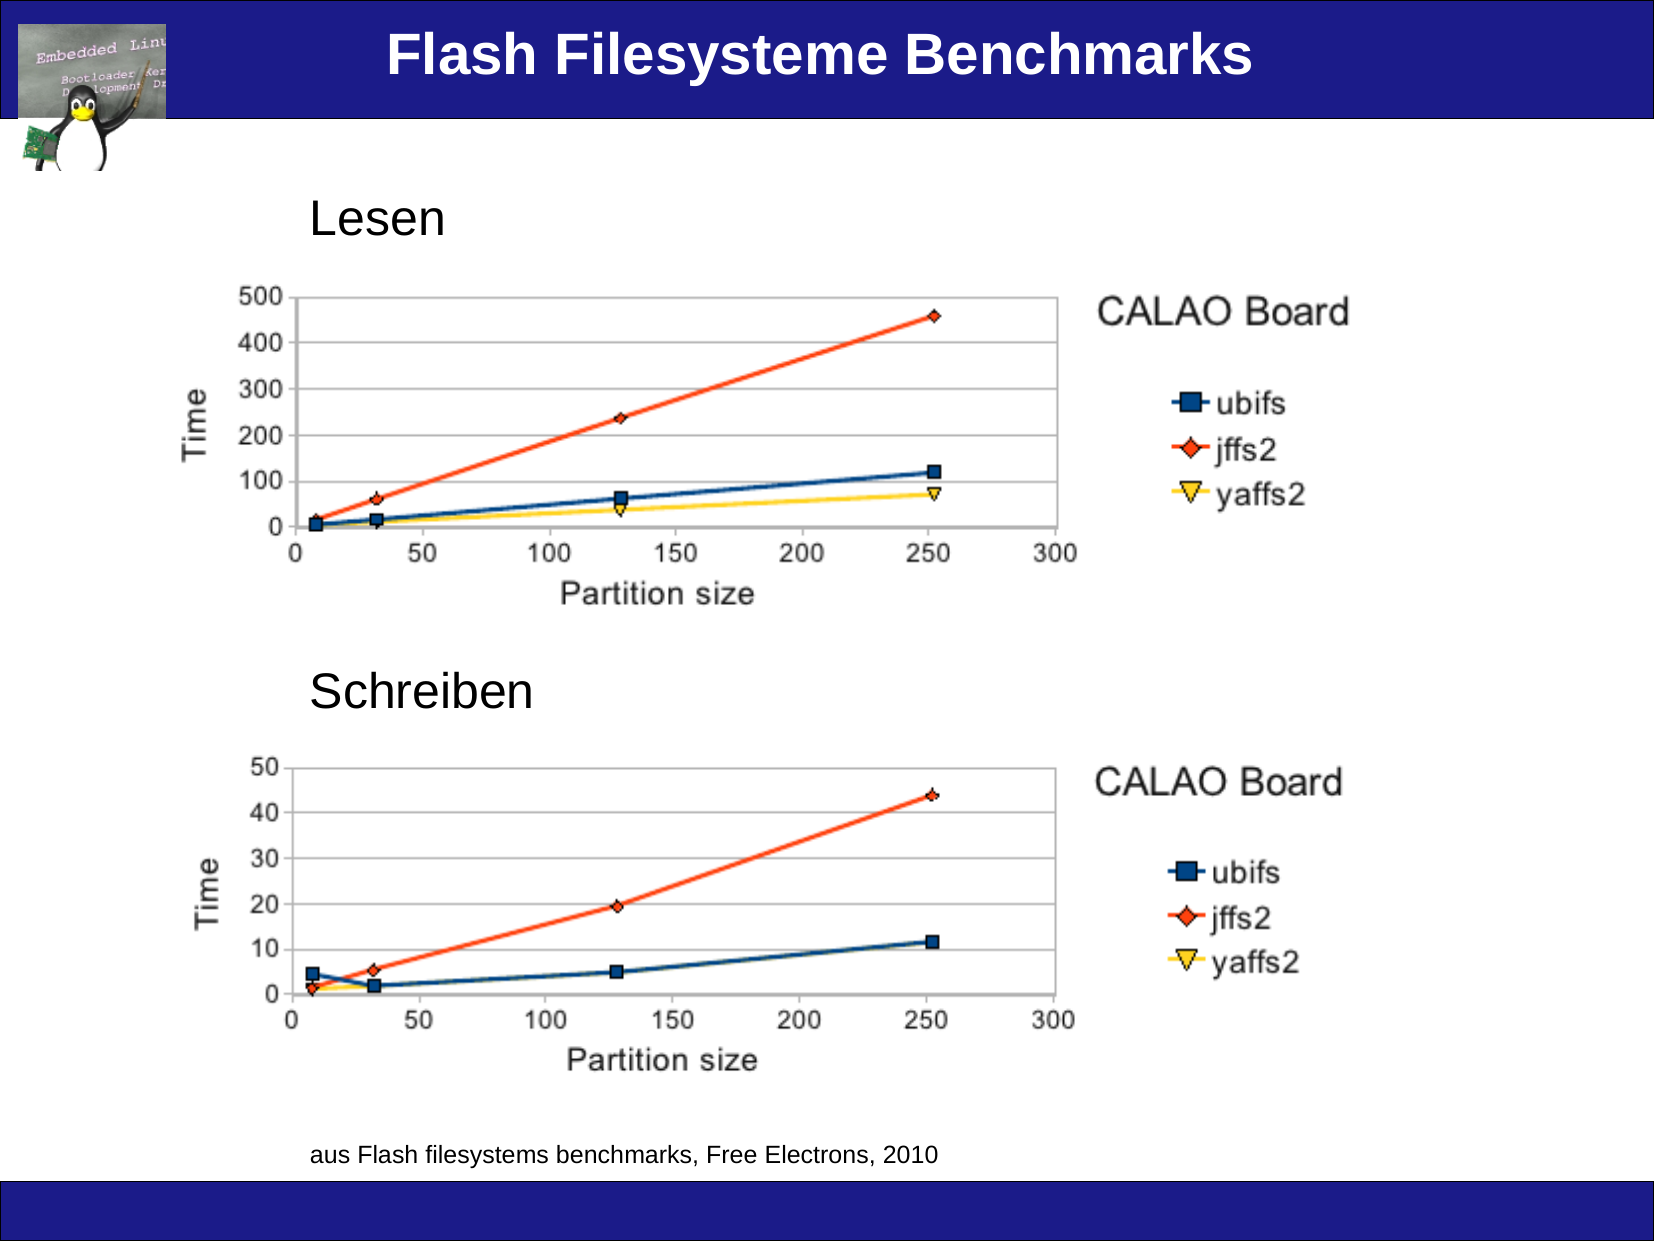

# Flash Filesysteme Benchmarks
Lesen
Schreiben
aus Flash filesystems benchmarks, Free Electrons, 2010